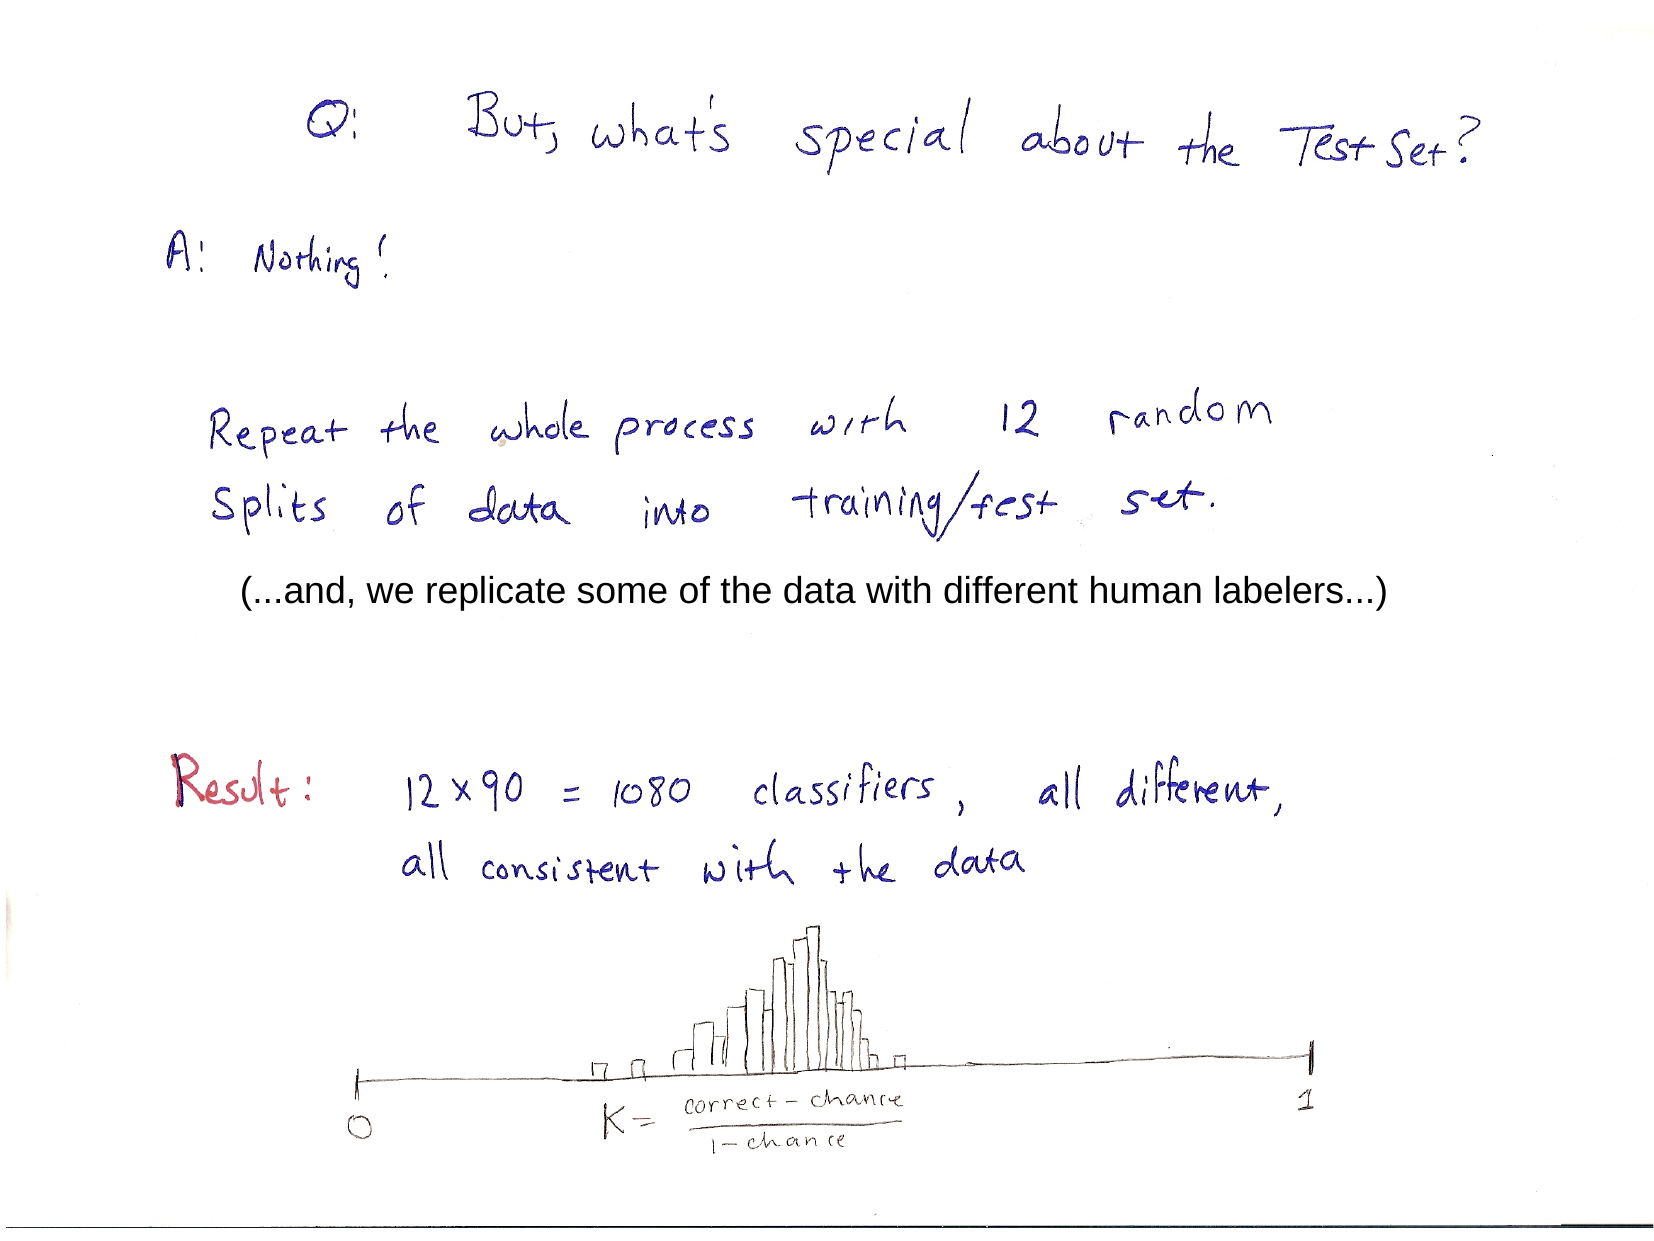

(...and, we replicate some of the data with different human labelers...)